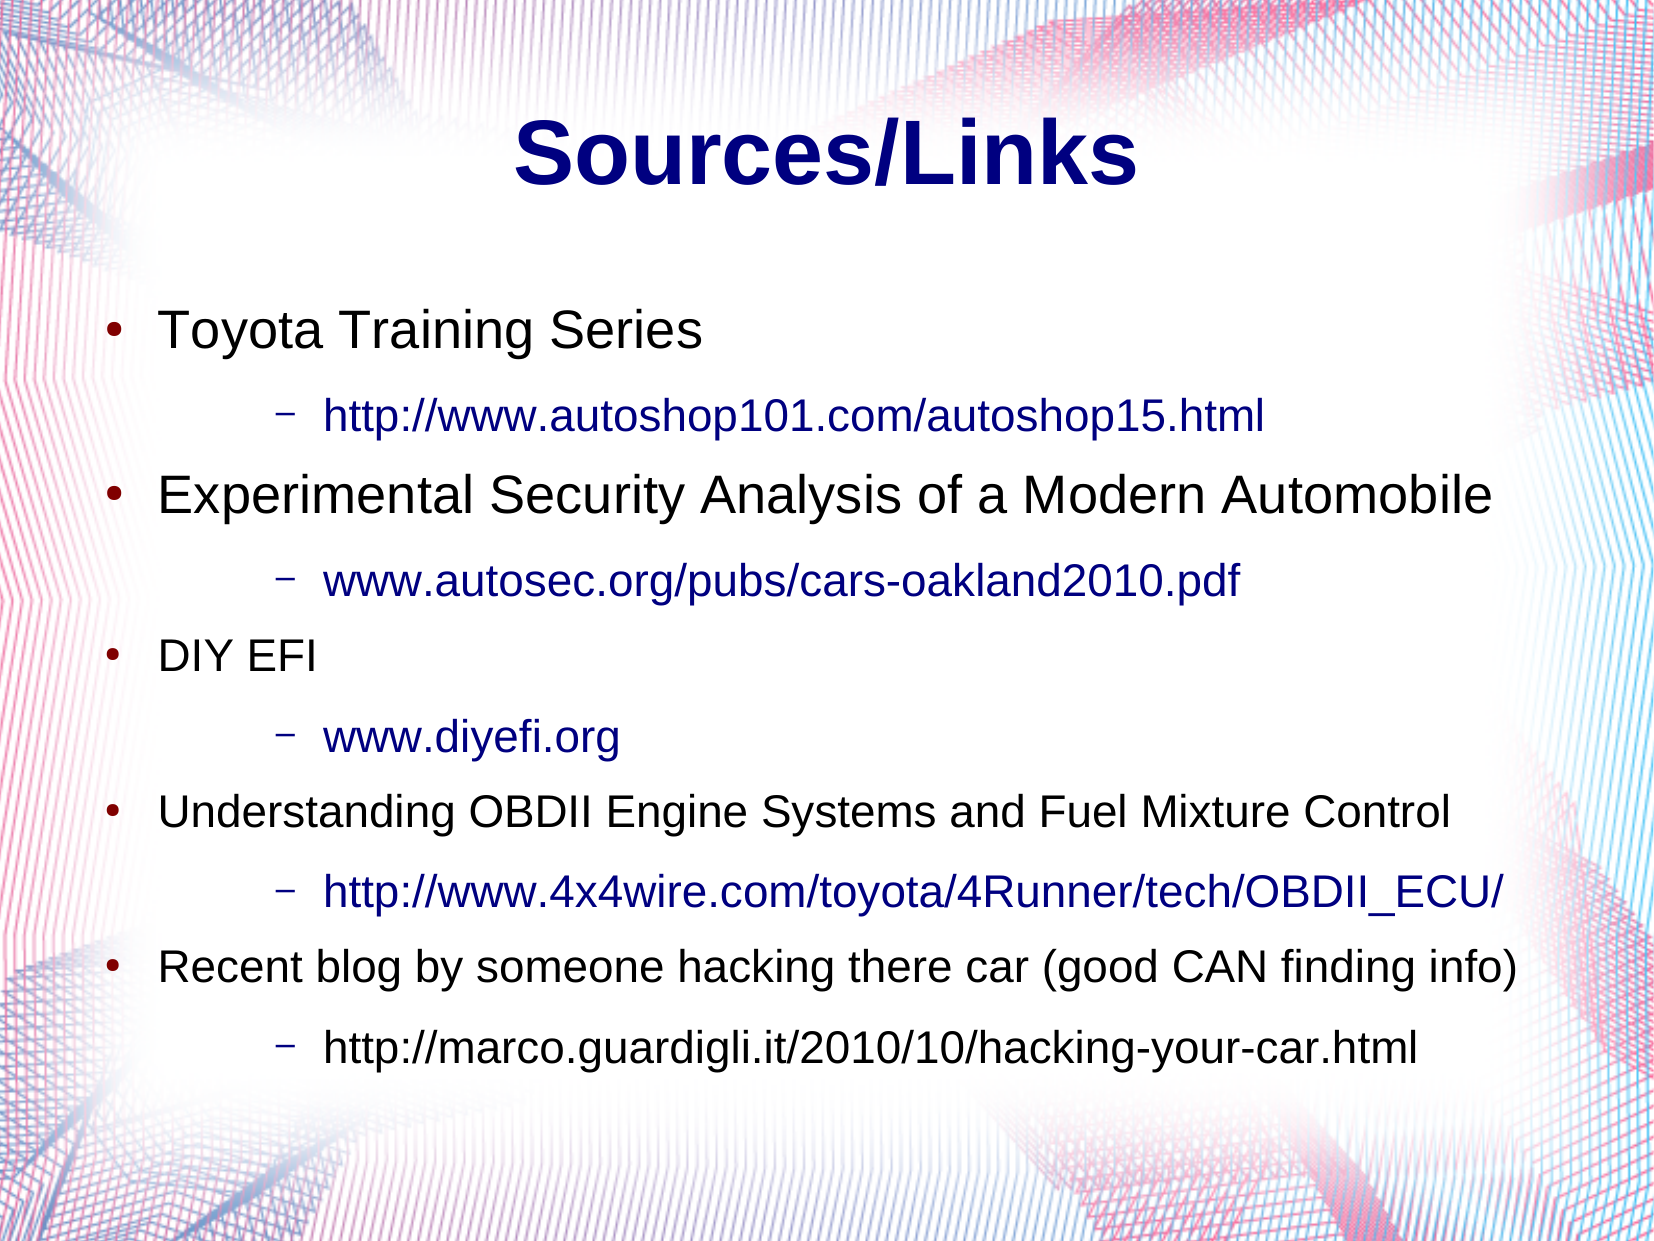

# Sources/Links
Toyota Training Series
http://www.autoshop101.com/autoshop15.html
Experimental Security Analysis of a Modern Automobile
www.autosec.org/pubs/cars-oakland2010.pdf
DIY EFI
www.diyefi.org
Understanding OBDII Engine Systems and Fuel Mixture Control
http://www.4x4wire.com/toyota/4Runner/tech/OBDII_ECU/
Recent blog by someone hacking there car (good CAN finding info)
http://marco.guardigli.it/2010/10/hacking-your-car.html